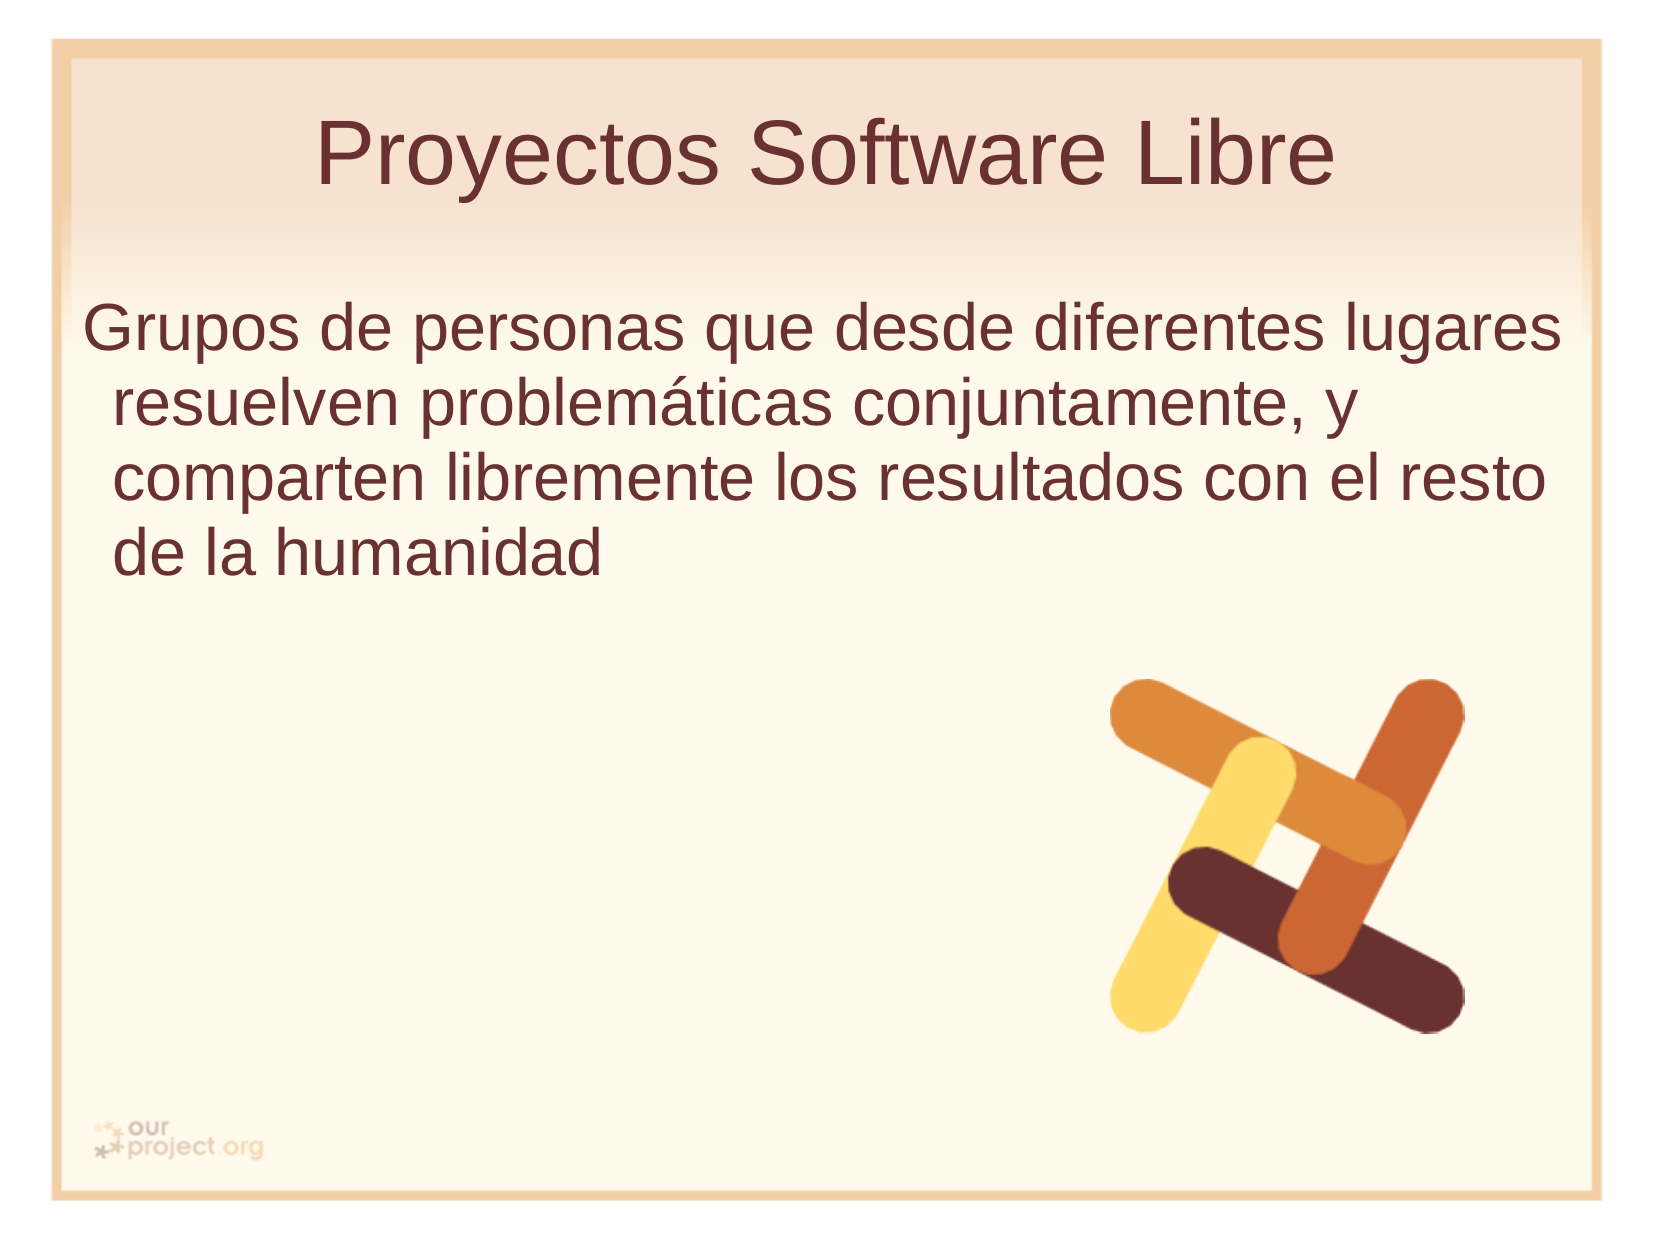

# Proyectos Software Libre
Grupos de personas que desde diferentes lugares resuelven problemáticas conjuntamente, y comparten libremente los resultados con el resto de la humanidad